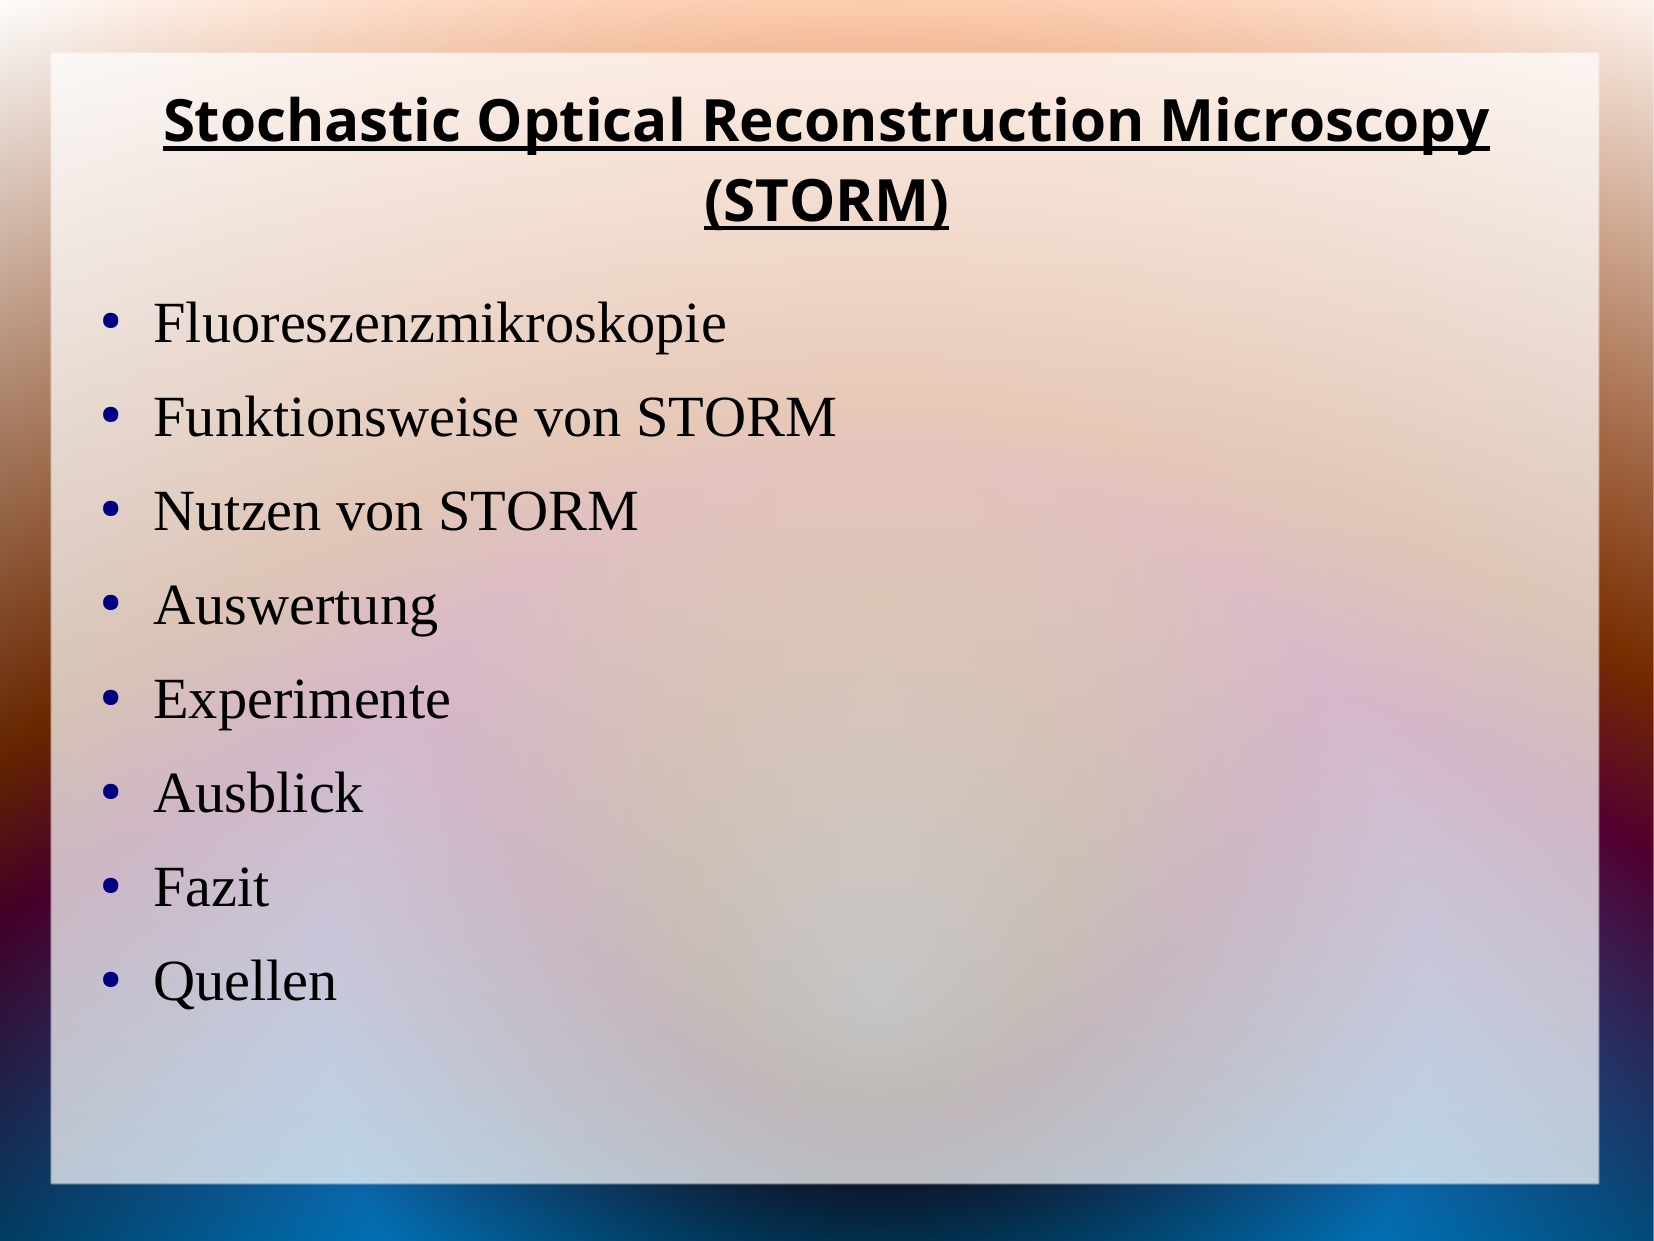

# Stochastic Optical Reconstruction Microscopy (STORM)
Fluoreszenzmikroskopie
Funktionsweise von STORM
Nutzen von STORM
Auswertung
Experimente
Ausblick
Fazit
Quellen